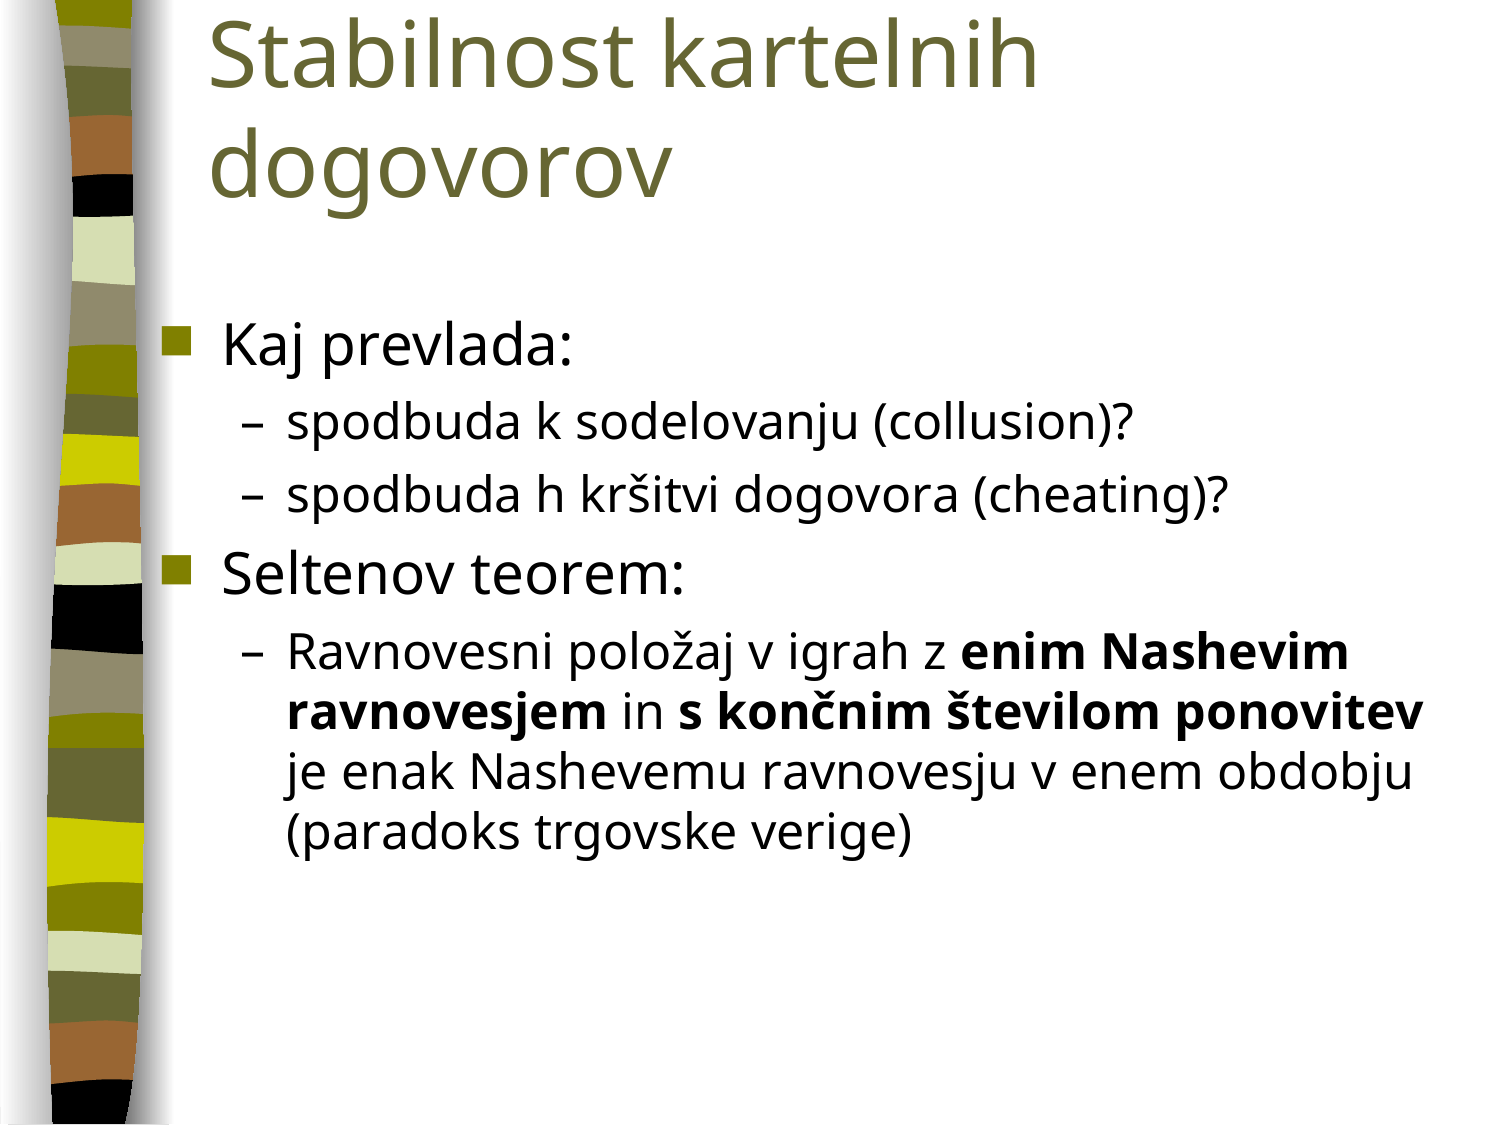

# Stabilnost kartelnih dogovorov
Kaj prevlada:
spodbuda k sodelovanju (collusion)?
spodbuda h kršitvi dogovora (cheating)?
Seltenov teorem:
Ravnovesni položaj v igrah z enim Nashevim ravnovesjem in s končnim številom ponovitev je enak Nashevemu ravnovesju v enem obdobju (paradoks trgovske verige)